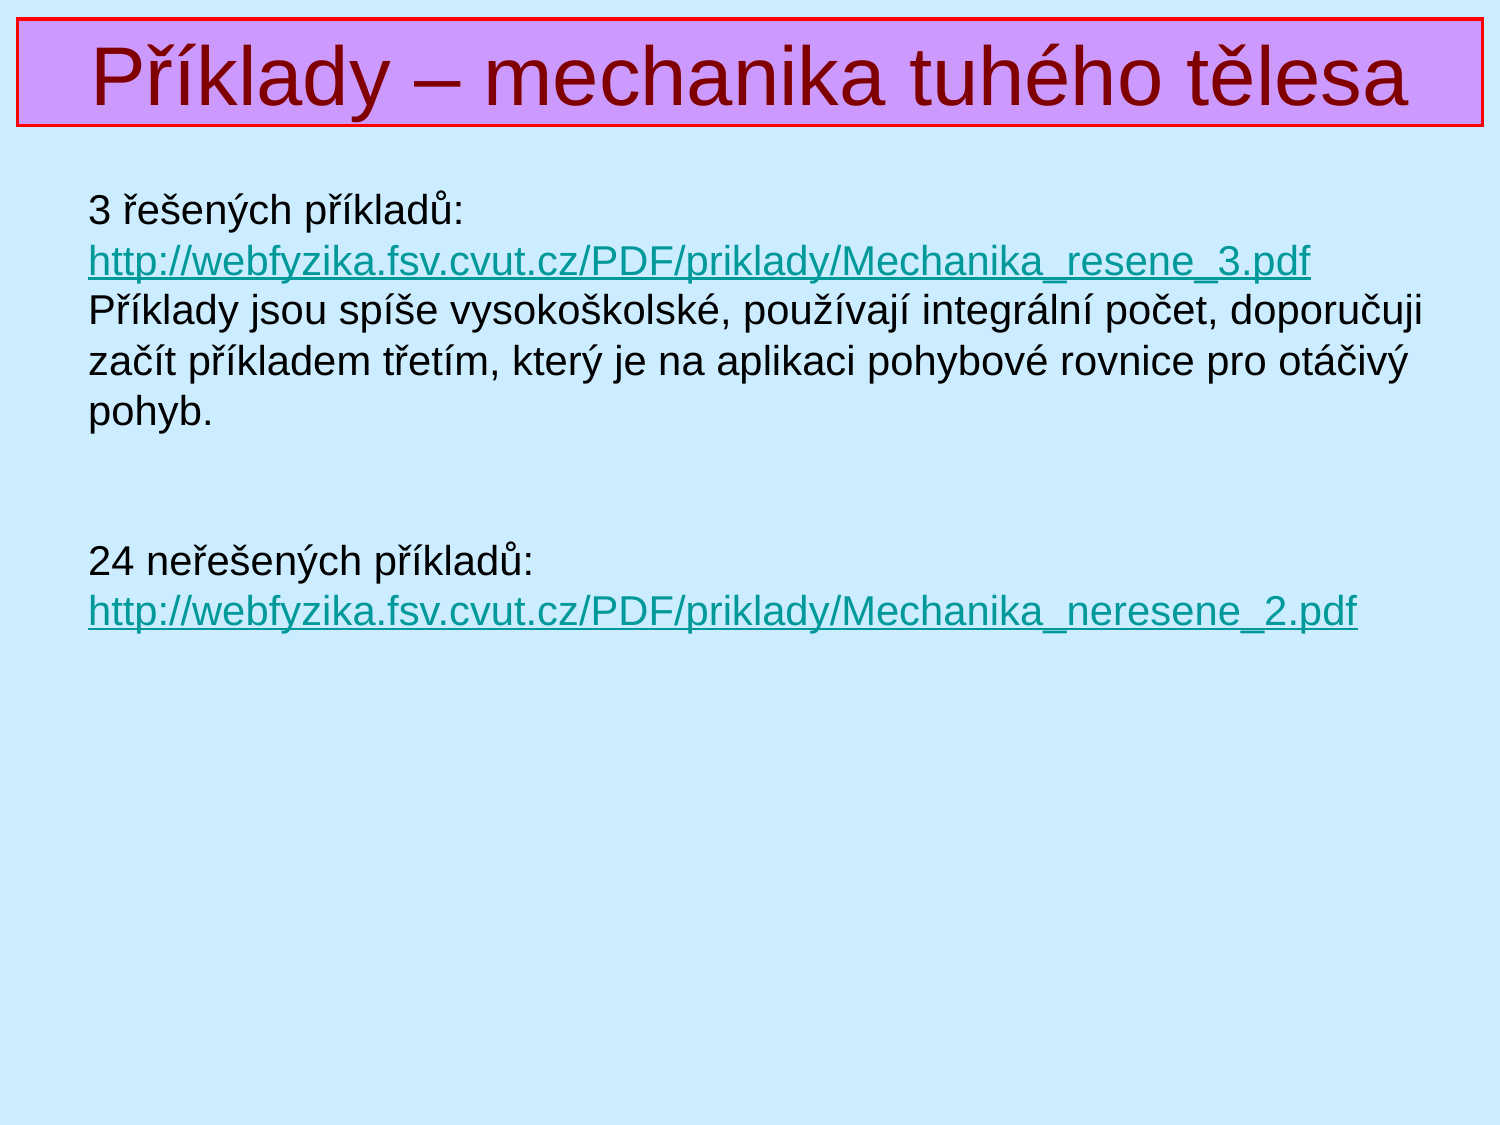

Příklady – mechanika tuhého tělesa
3 řešených příkladů:
http://webfyzika.fsv.cvut.cz/PDF/priklady/Mechanika_resene_3.pdf
Příklady jsou spíše vysokoškolské, používají integrální počet, doporučuji začít příkladem třetím, který je na aplikaci pohybové rovnice pro otáčivý pohyb.
24 neřešených příkladů:
http://webfyzika.fsv.cvut.cz/PDF/priklady/Mechanika_neresene_2.pdf